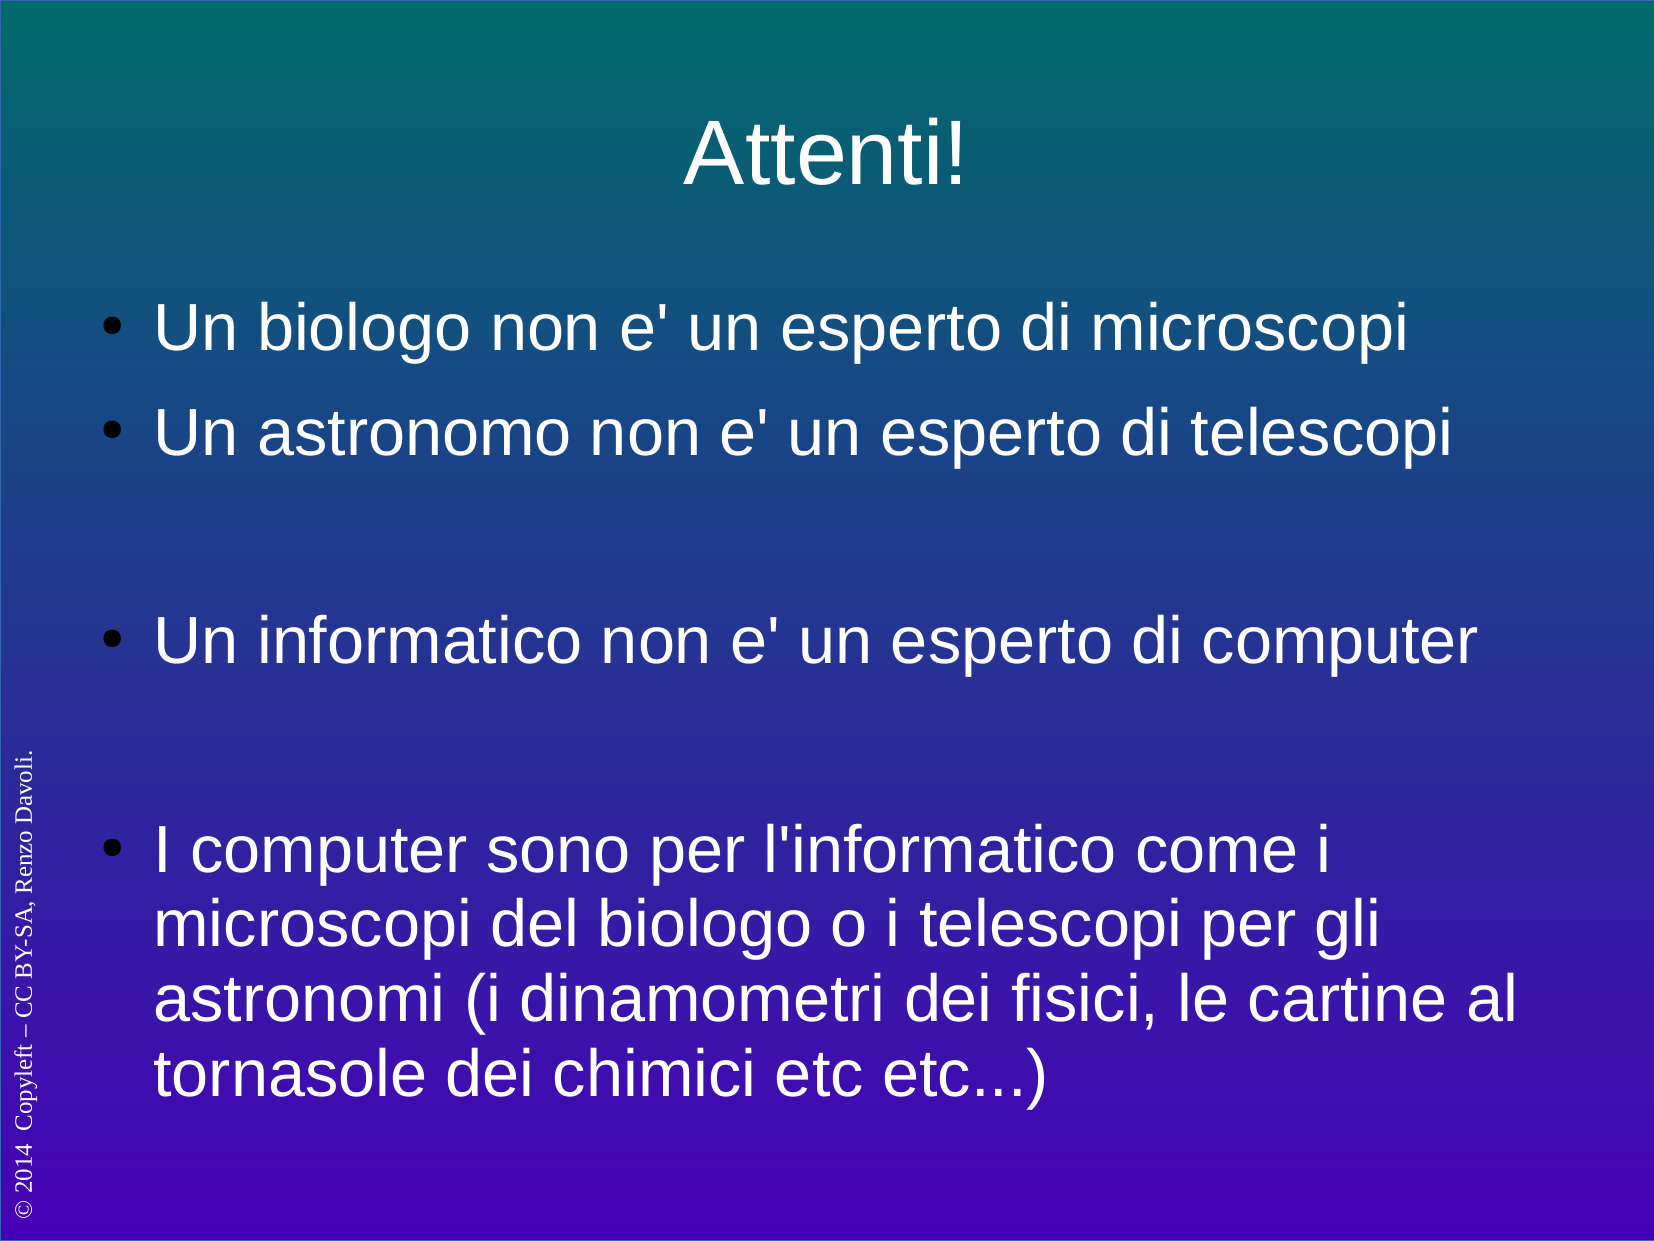

# Attenti!
Un biologo non e' un esperto di microscopi
Un astronomo non e' un esperto di telescopi
Un informatico non e' un esperto di computer
I computer sono per l'informatico come i microscopi del biologo o i telescopi per gli astronomi (i dinamometri dei fisici, le cartine al tornasole dei chimici etc etc...)